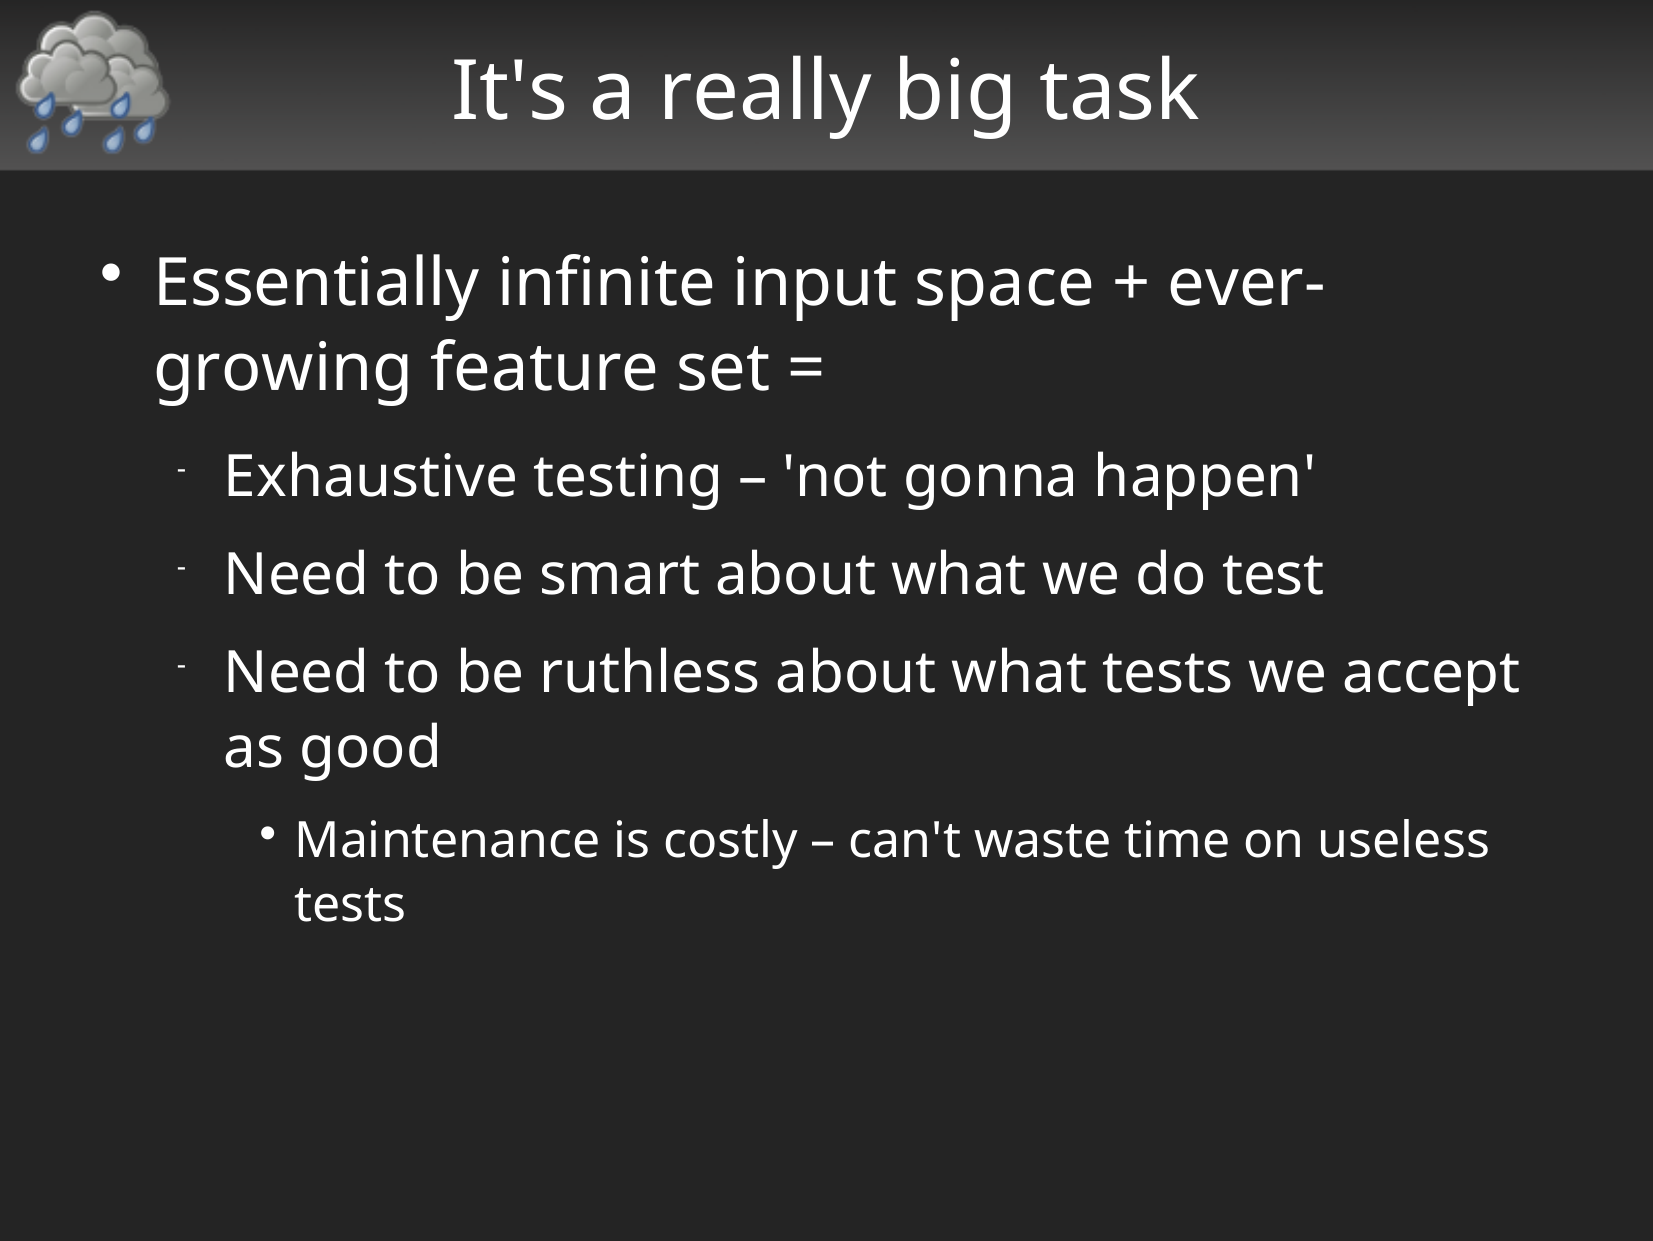

# It's a really big task
Essentially infinite input space + ever-growing feature set =
Exhaustive testing – 'not gonna happen'
Need to be smart about what we do test
Need to be ruthless about what tests we accept as good
Maintenance is costly – can't waste time on useless tests